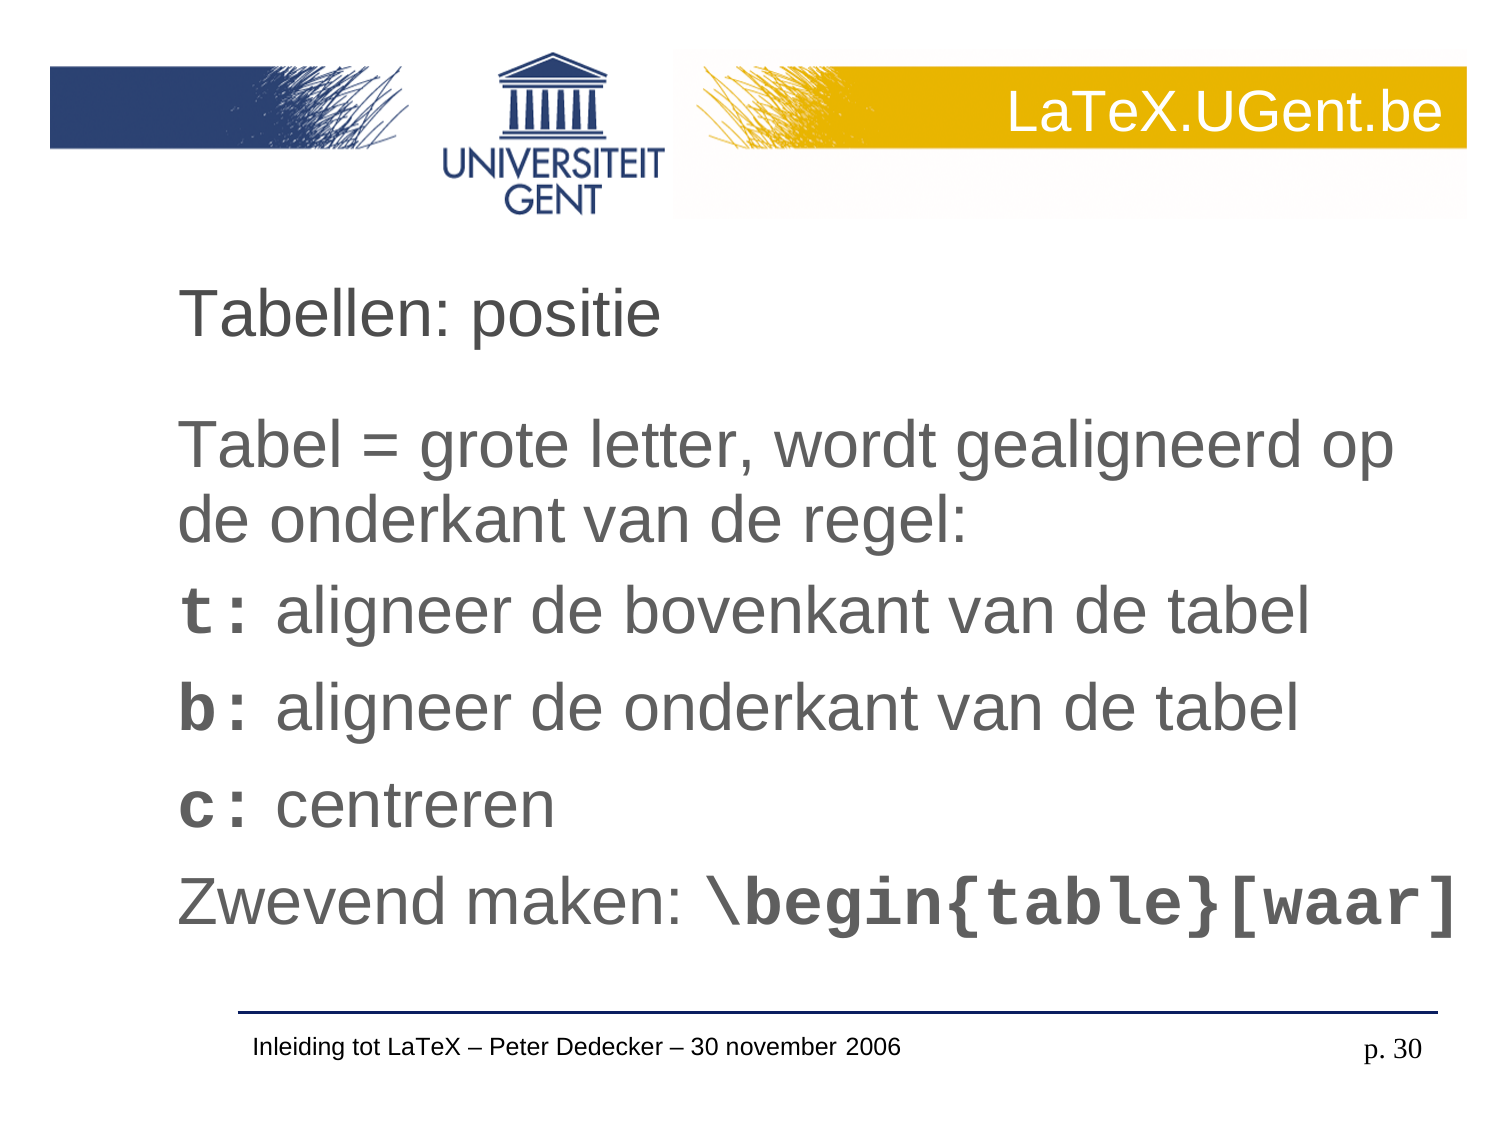

# Tabellen: positie
Tabel = grote letter, wordt gealigneerd op de onderkant van de regel:
t: aligneer de bovenkant van de tabel
b: aligneer de onderkant van de tabel
c: centreren
Zwevend maken: \begin{table}[waar]
30